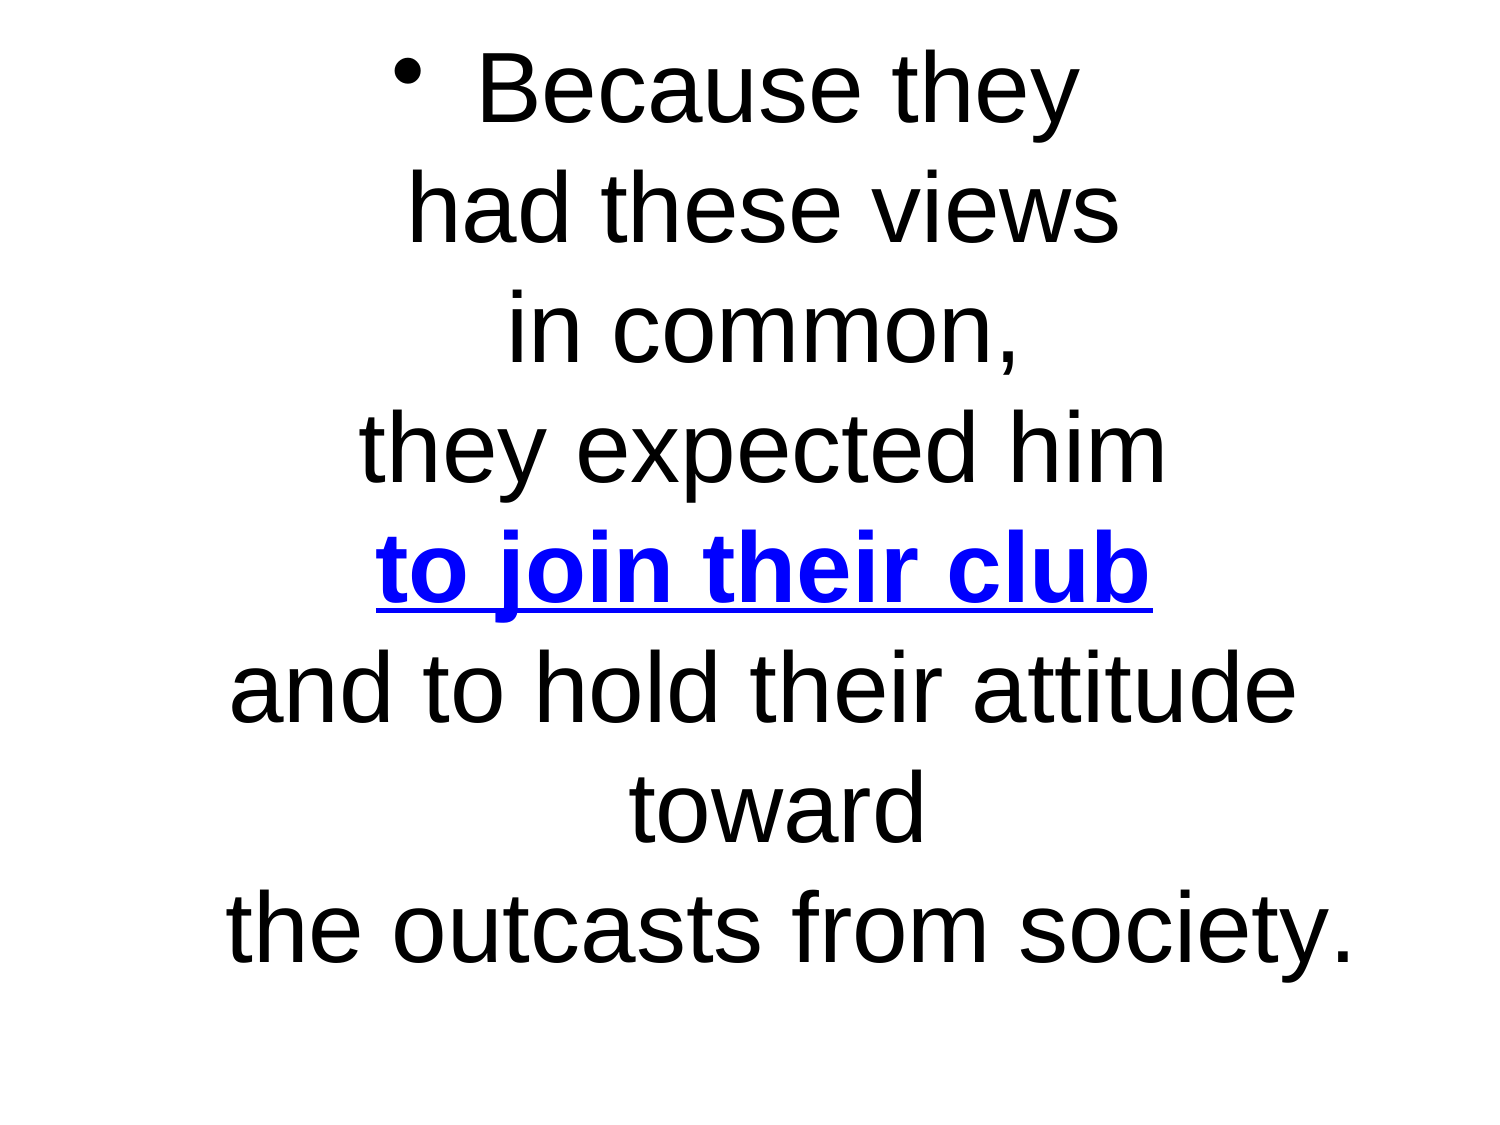

# Because they had these views in common, they expected him to join their club and to hold their attitude toward the outcasts from society.